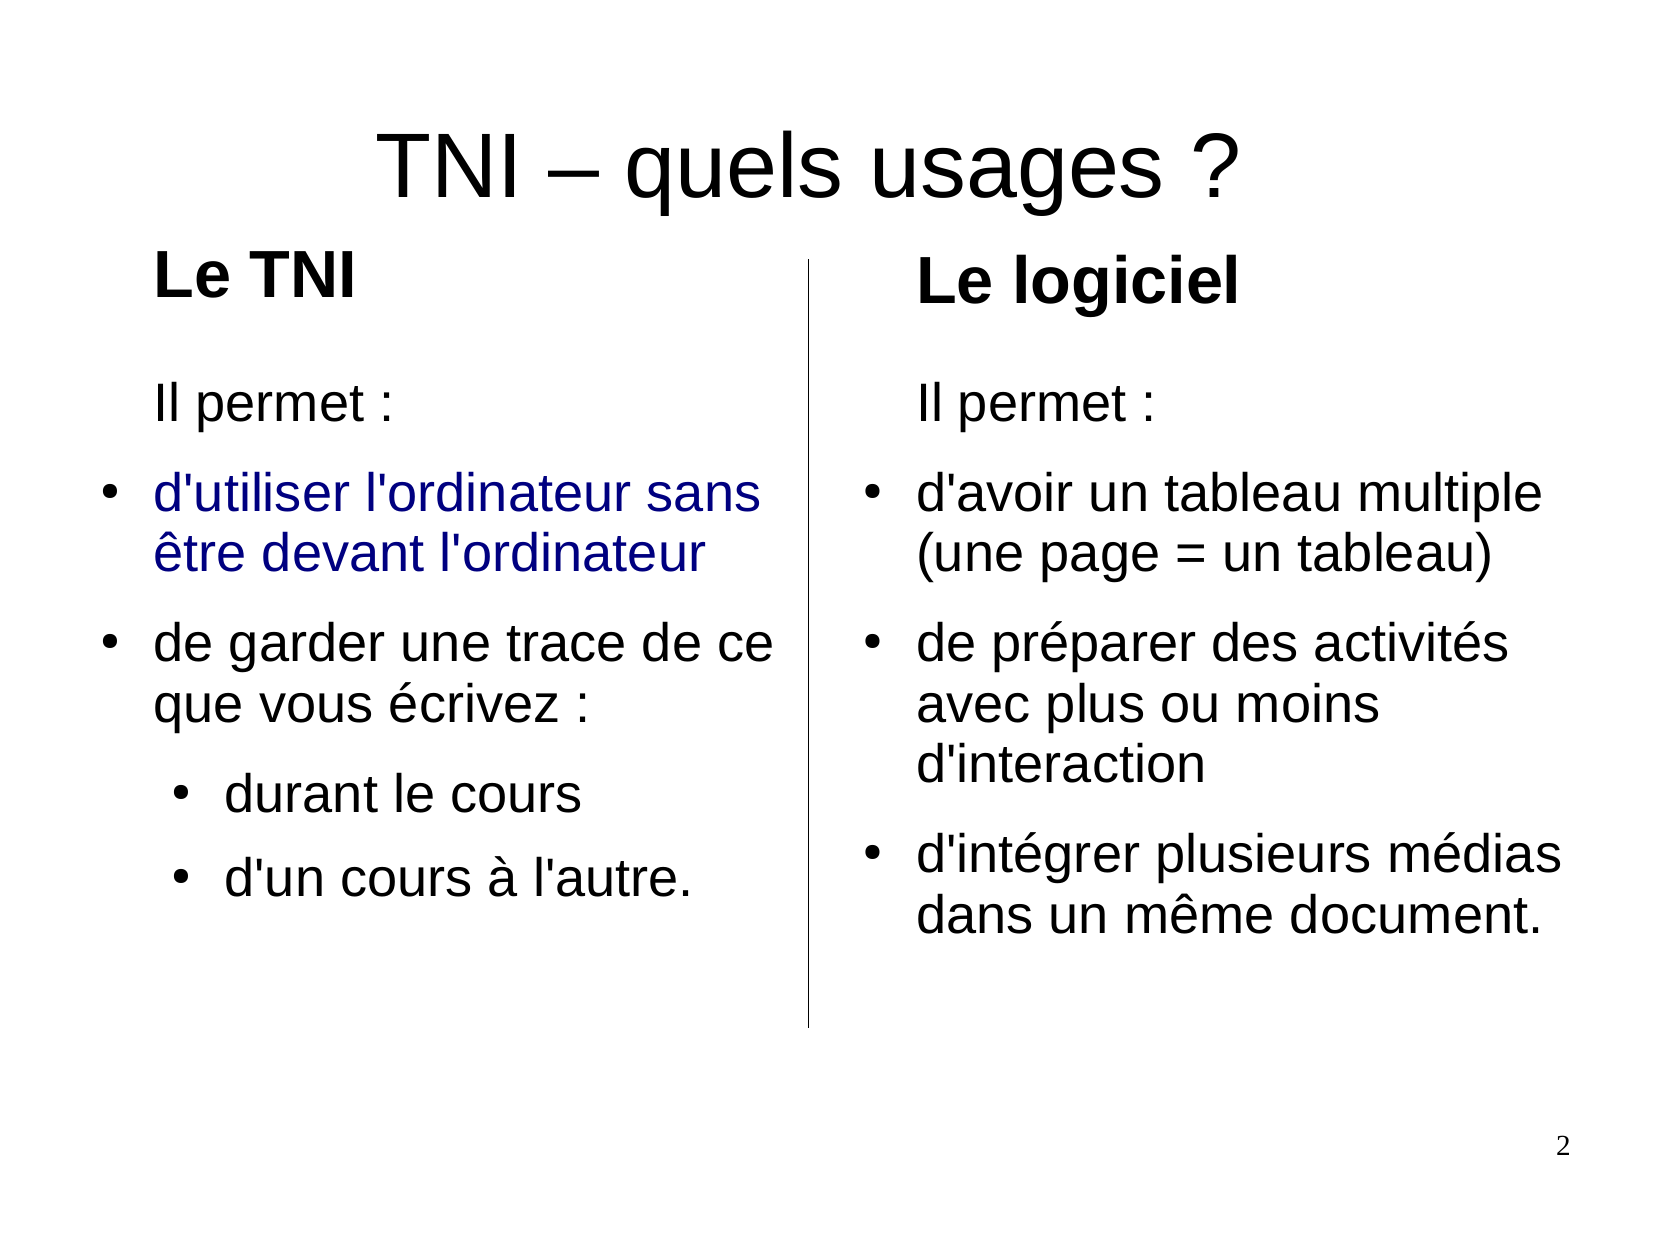

# TNI – quels usages ?
Le TNI
Le logiciel
Il permet :
d'utiliser l'ordinateur sans être devant l'ordinateur
de garder une trace de ce que vous écrivez :
durant le cours
d'un cours à l'autre.
Il permet :
d'avoir un tableau multiple (une page = un tableau)
de préparer des activités avec plus ou moins d'interaction
d'intégrer plusieurs médias dans un même document.
2